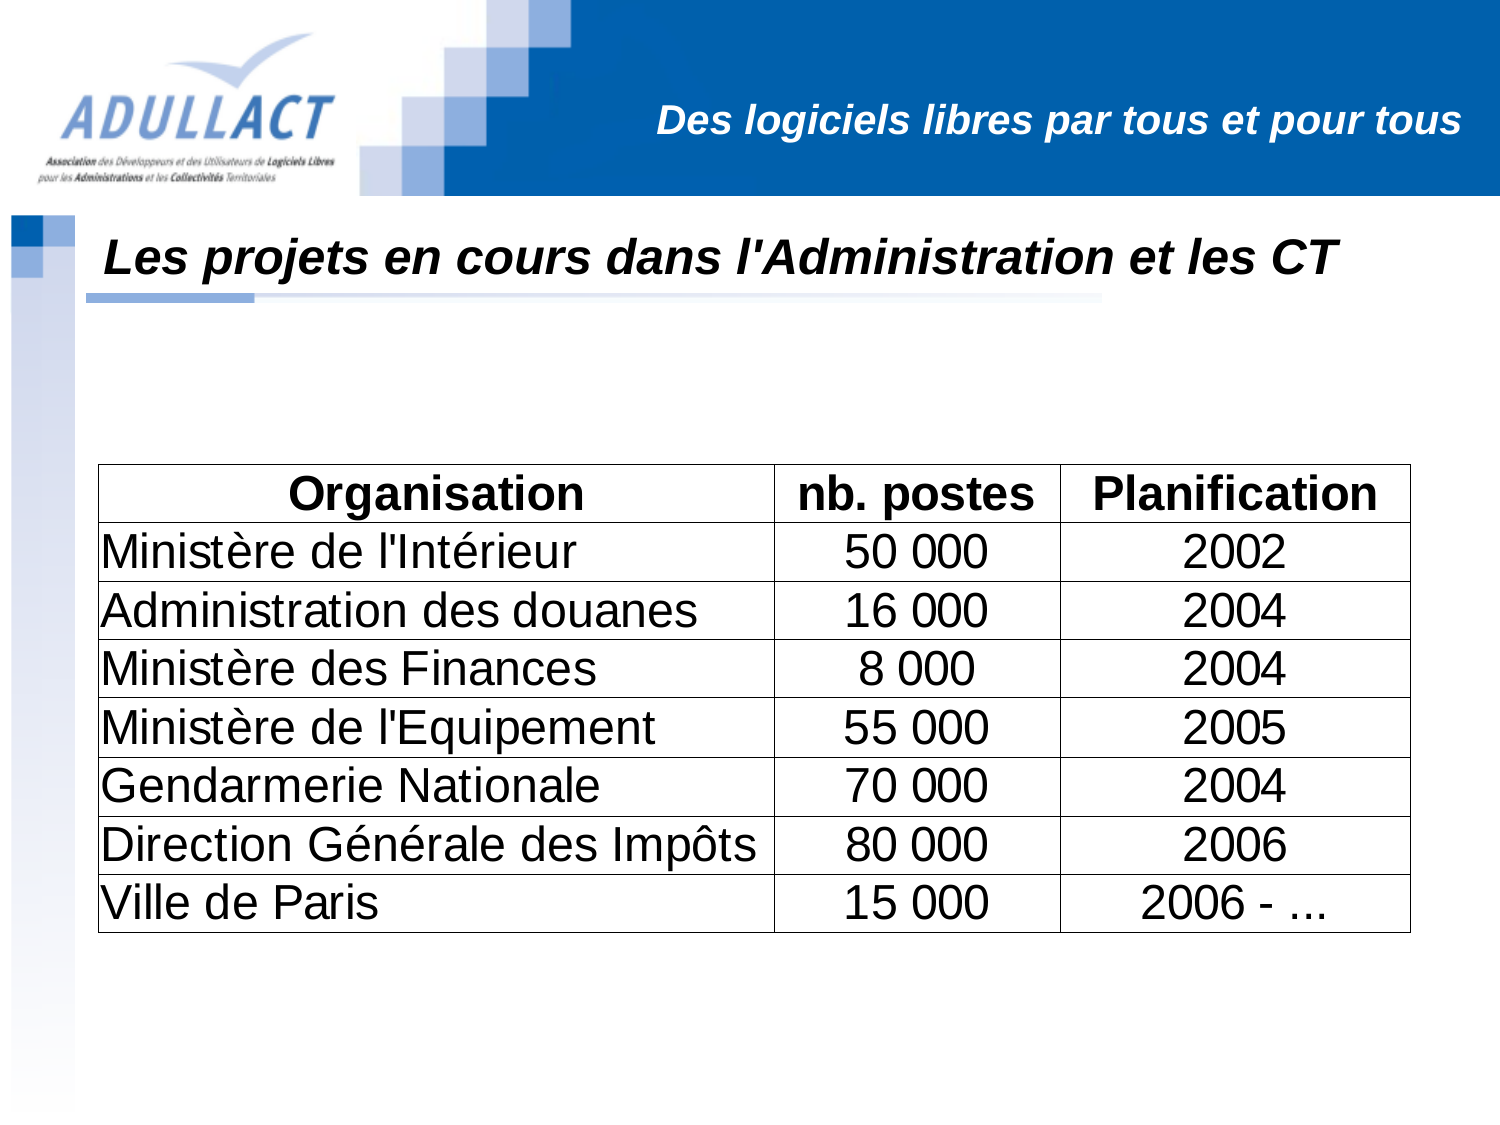

Les projets en cours dans l'Administration et les CT